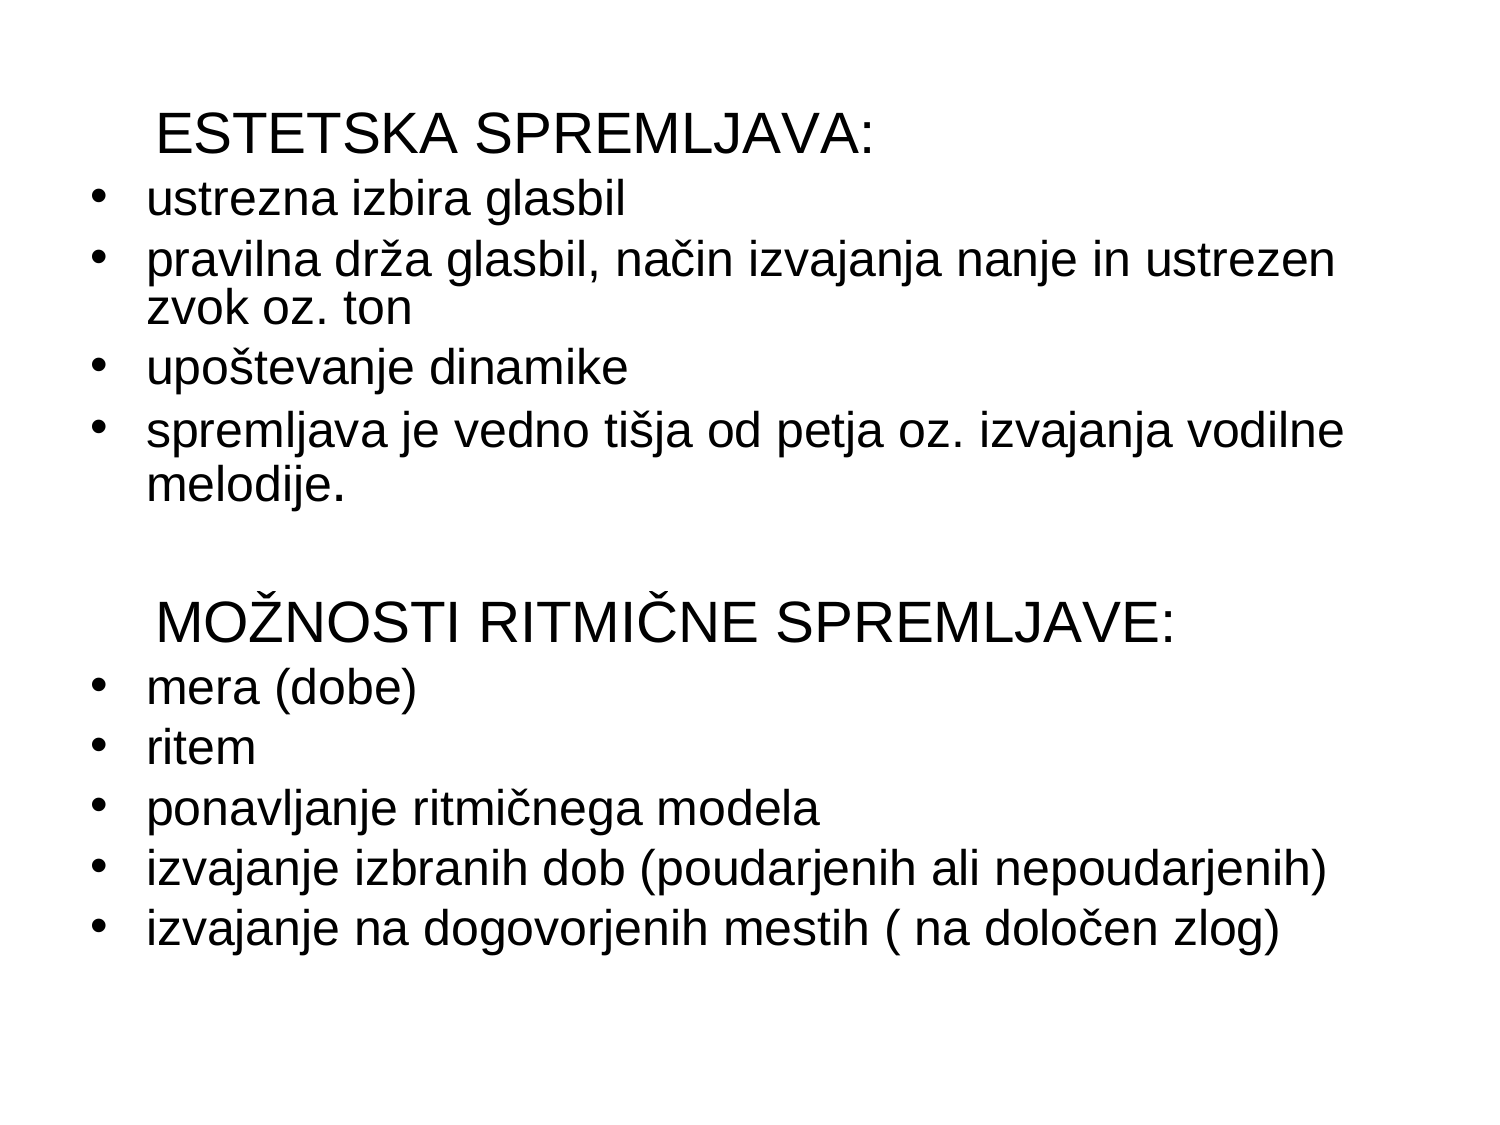

# ESTETSKA SPREMLJAVA:
ustrezna izbira glasbil
pravilna drža glasbil, način izvajanja nanje in ustrezen zvok oz. ton
upoštevanje dinamike
spremljava je vedno tišja od petja oz. izvajanja vodilne melodije.
 MOŽNOSTI RITMIČNE SPREMLJAVE:
mera (dobe)
ritem
ponavljanje ritmičnega modela
izvajanje izbranih dob (poudarjenih ali nepoudarjenih)
izvajanje na dogovorjenih mestih ( na določen zlog)